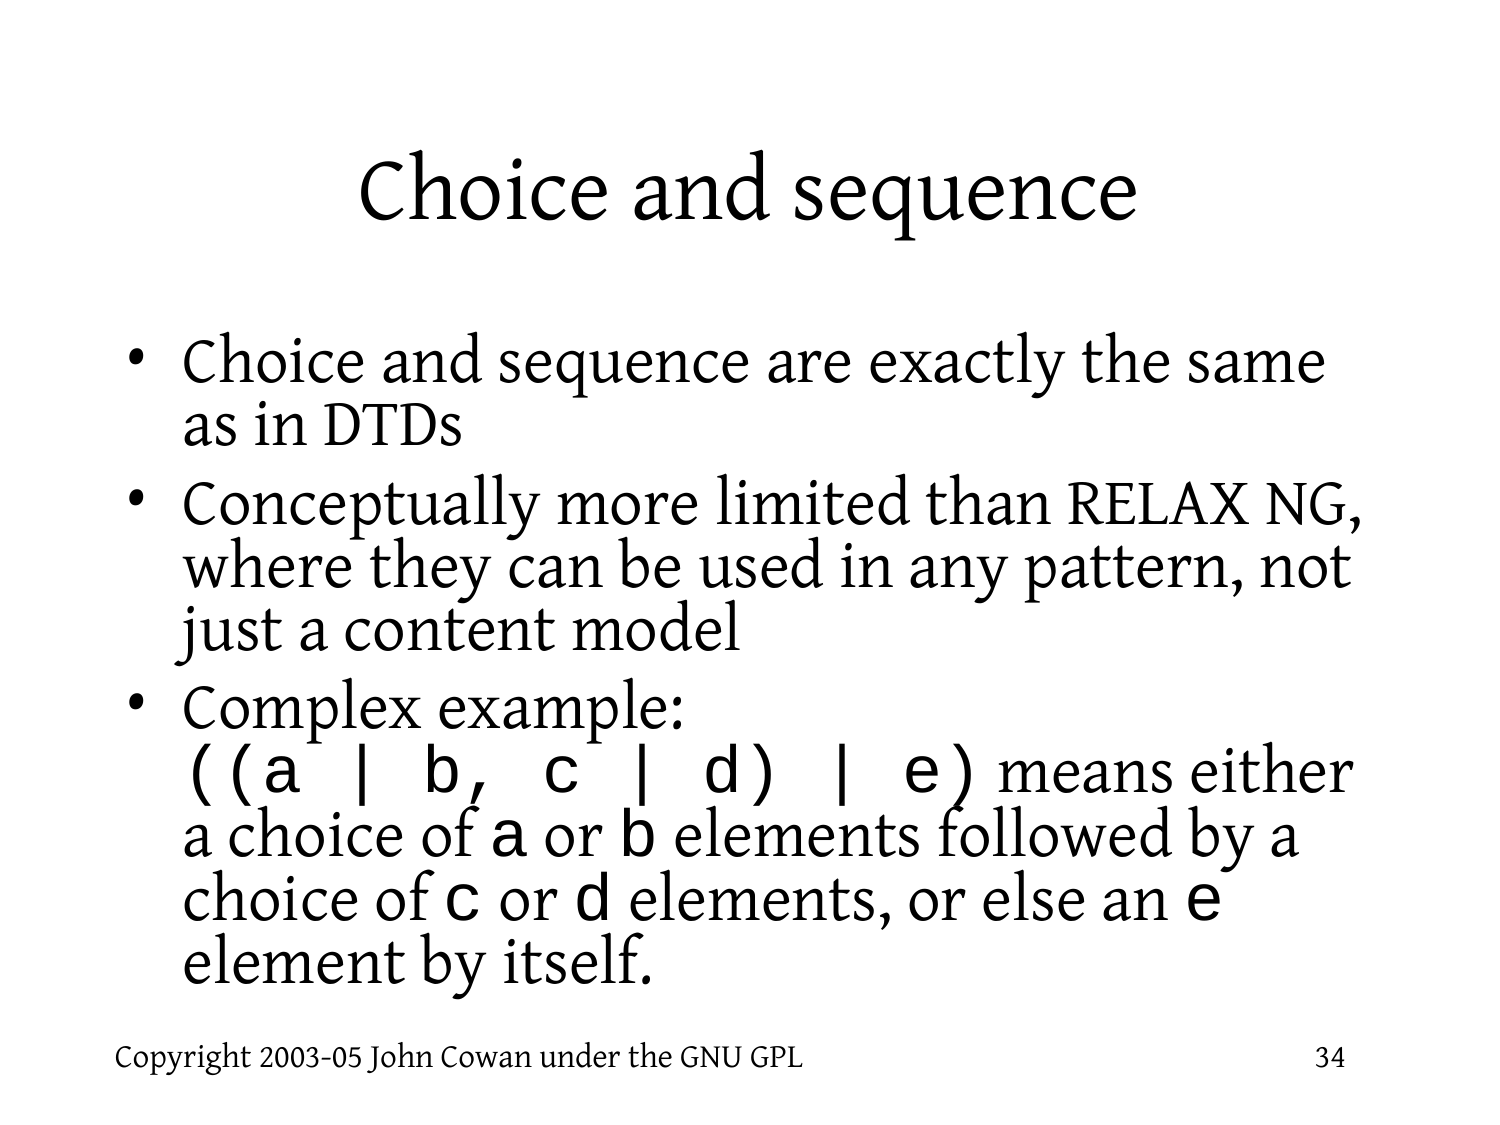

# Choice and sequence
Choice and sequence are exactly the same as in DTDs
Conceptually more limited than RELAX NG, where they can be used in any pattern, not just a content model
Complex example:
((a | b, c | d) | e) means either a choice of a or b elements followed by a choice of c or d elements, or else an e element by itself.